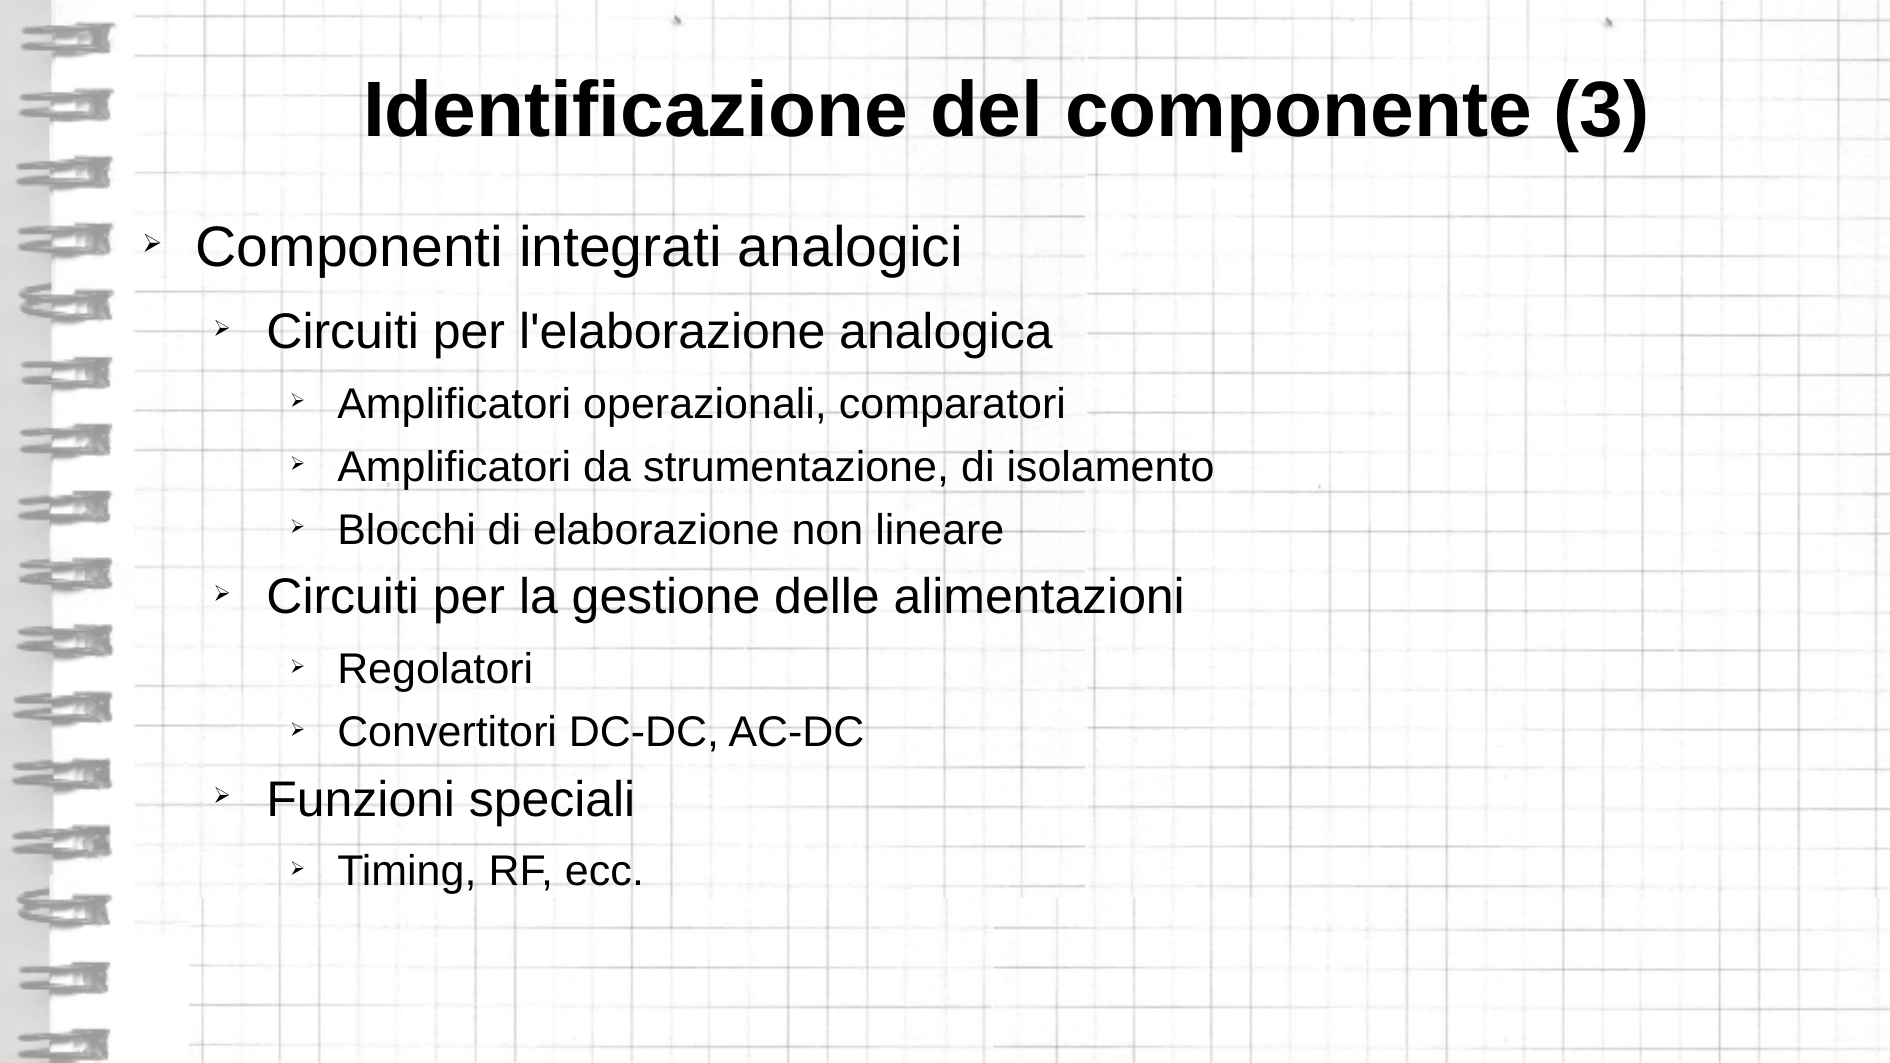

# Identificazione del componente (3)
Componenti integrati analogici
Circuiti per l'elaborazione analogica
Amplificatori operazionali, comparatori
Amplificatori da strumentazione, di isolamento
Blocchi di elaborazione non lineare
Circuiti per la gestione delle alimentazioni
Regolatori
Convertitori DC-DC, AC-DC
Funzioni speciali
Timing, RF, ecc.